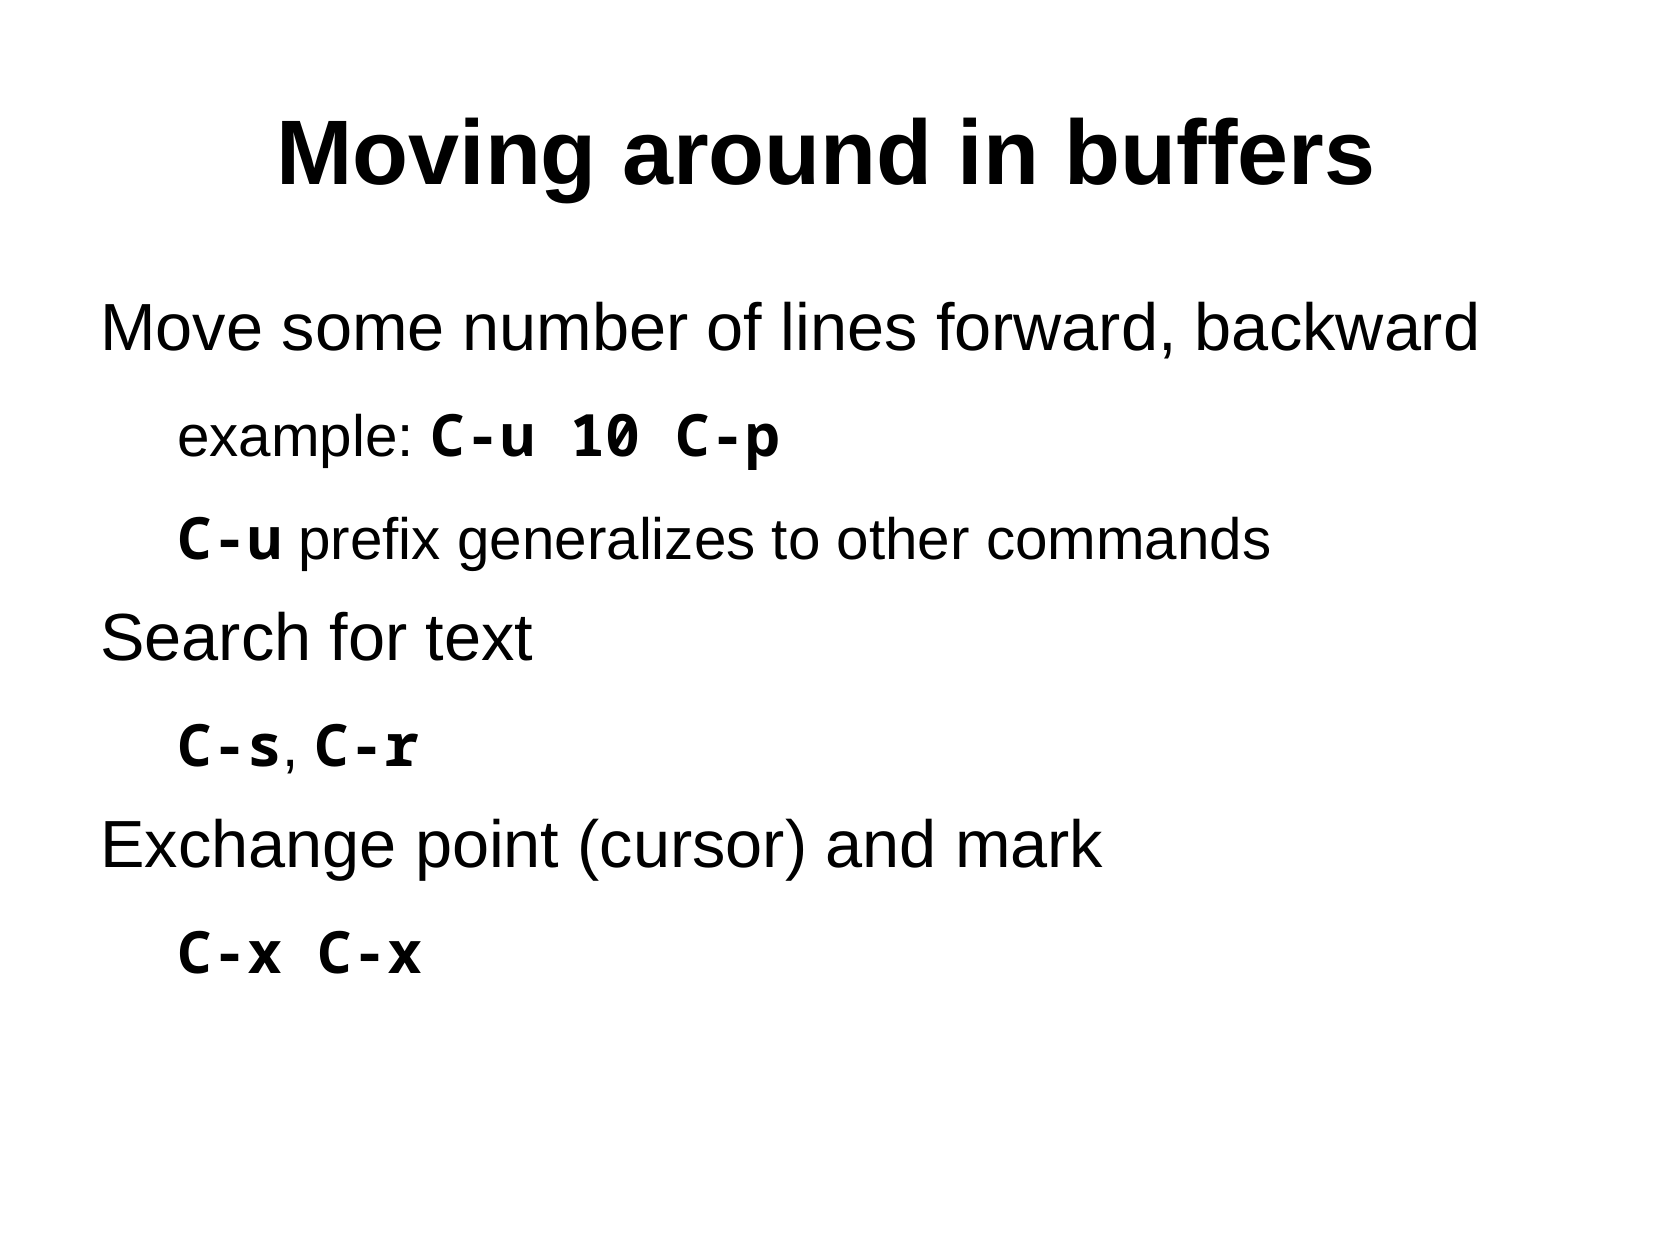

# Moving around in buffers
Move some number of lines forward, backward
example: C-u 10 C-p
C-u prefix generalizes to other commands
Search for text
C-s, C-r
Exchange point (cursor) and mark
C-x C-x